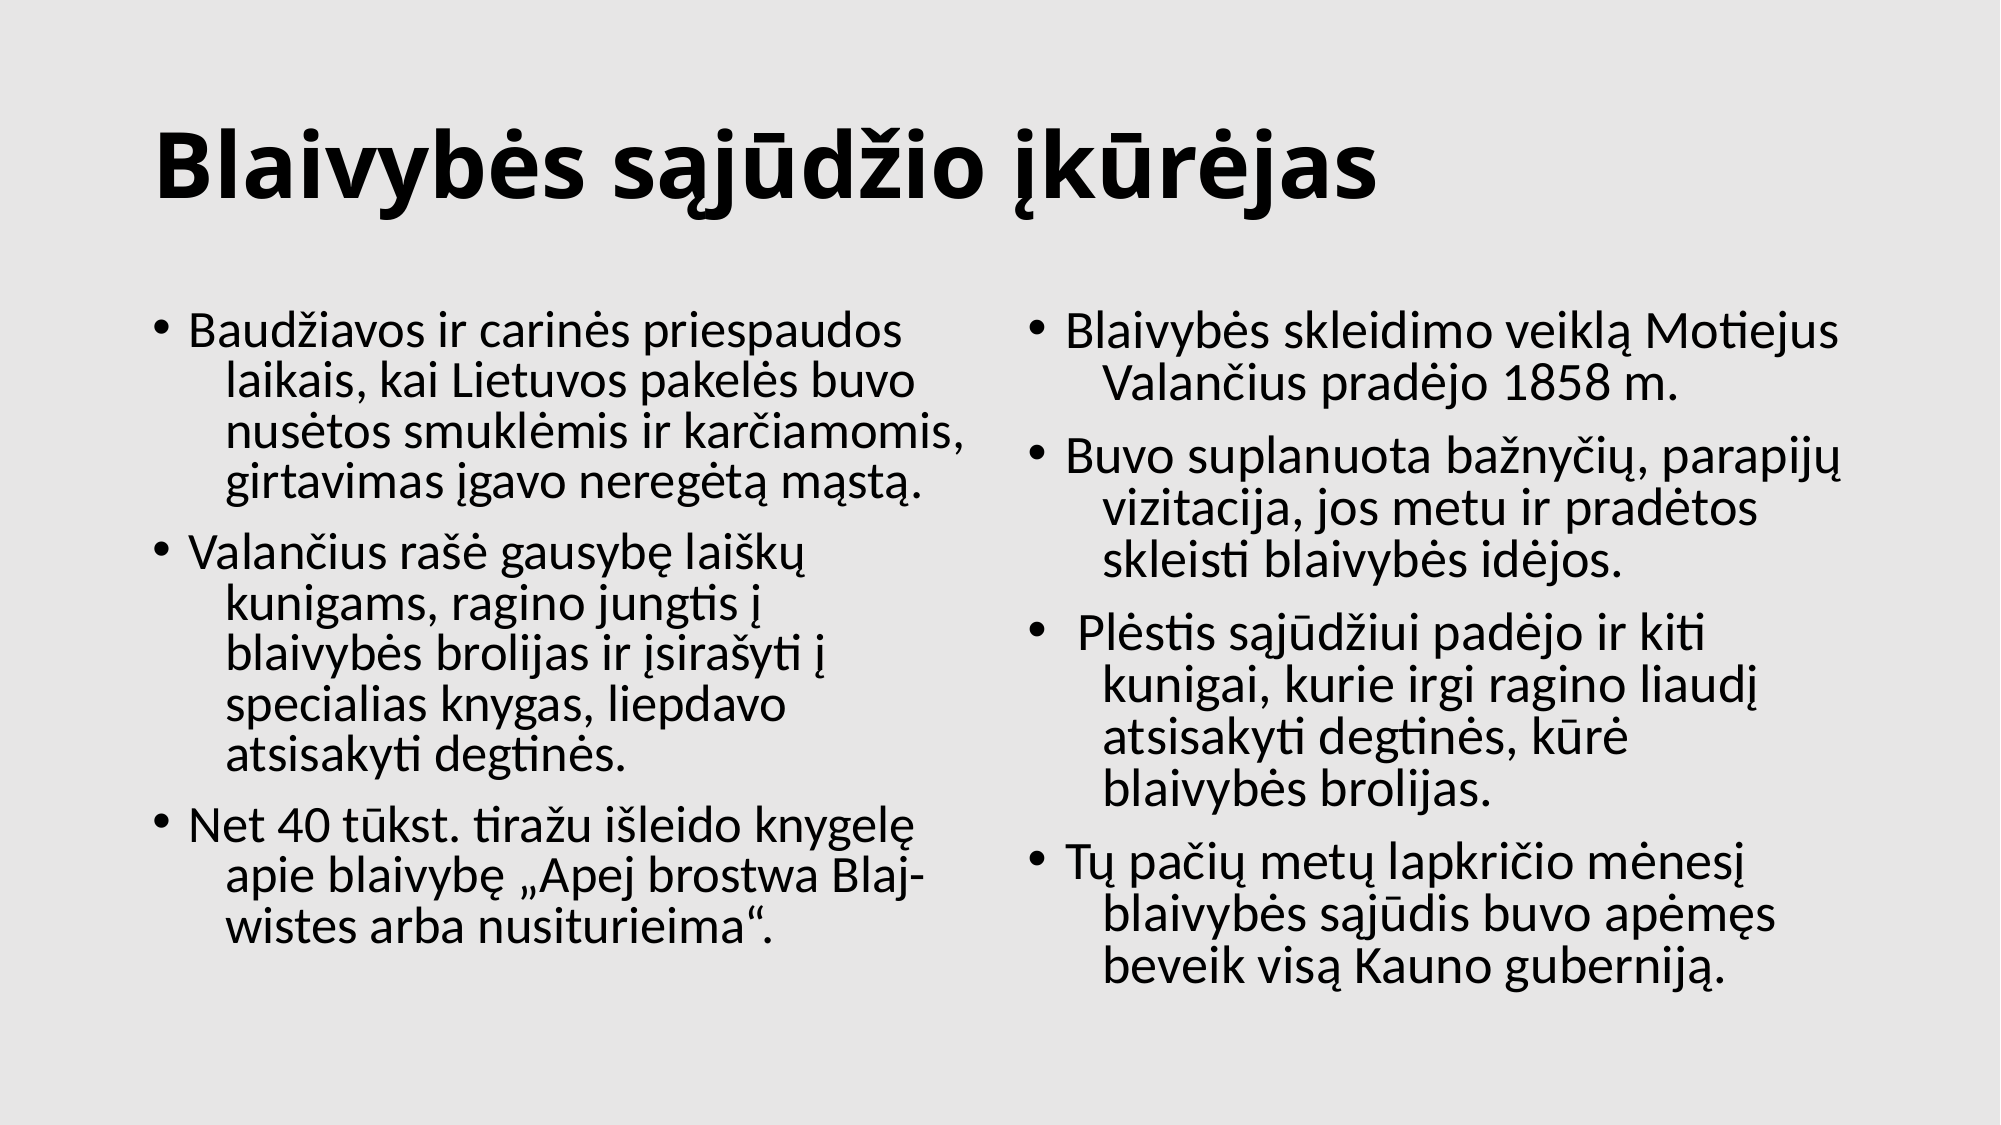

# Blaivybės sąjūdžio įkūrėjas
Baudžiavos ir carinės priespaudos laikais, kai Lietuvos pakelės buvo nusėtos smuklėmis ir karčiamomis, girtavimas įgavo neregėtą mąstą.
Valančius rašė gausybę laiškų kunigams, ragino jungtis į blaivybės brolijas ir įsirašyti į specialias knygas, liepdavo atsisakyti degtinės.
Net 40 tūkst. tiražu išleido knygelę apie blaivybę „Apej brostwa Blaj-wistes arba nusiturieima“.
Blaivybės skleidimo veiklą Motiejus Valančius pradėjo 1858 m.
Buvo suplanuota bažnyčių, parapijų vizitacija, jos metu ir pradėtos skleisti blaivybės idėjos.
 Plėstis sąjūdžiui padėjo ir kiti kunigai, kurie irgi ragino liaudį atsisakyti degtinės, kūrė blaivybės brolijas.
Tų pačių metų lapkričio mėnesį blaivybės sąjūdis buvo apėmęs beveik visą Kauno guberniją.